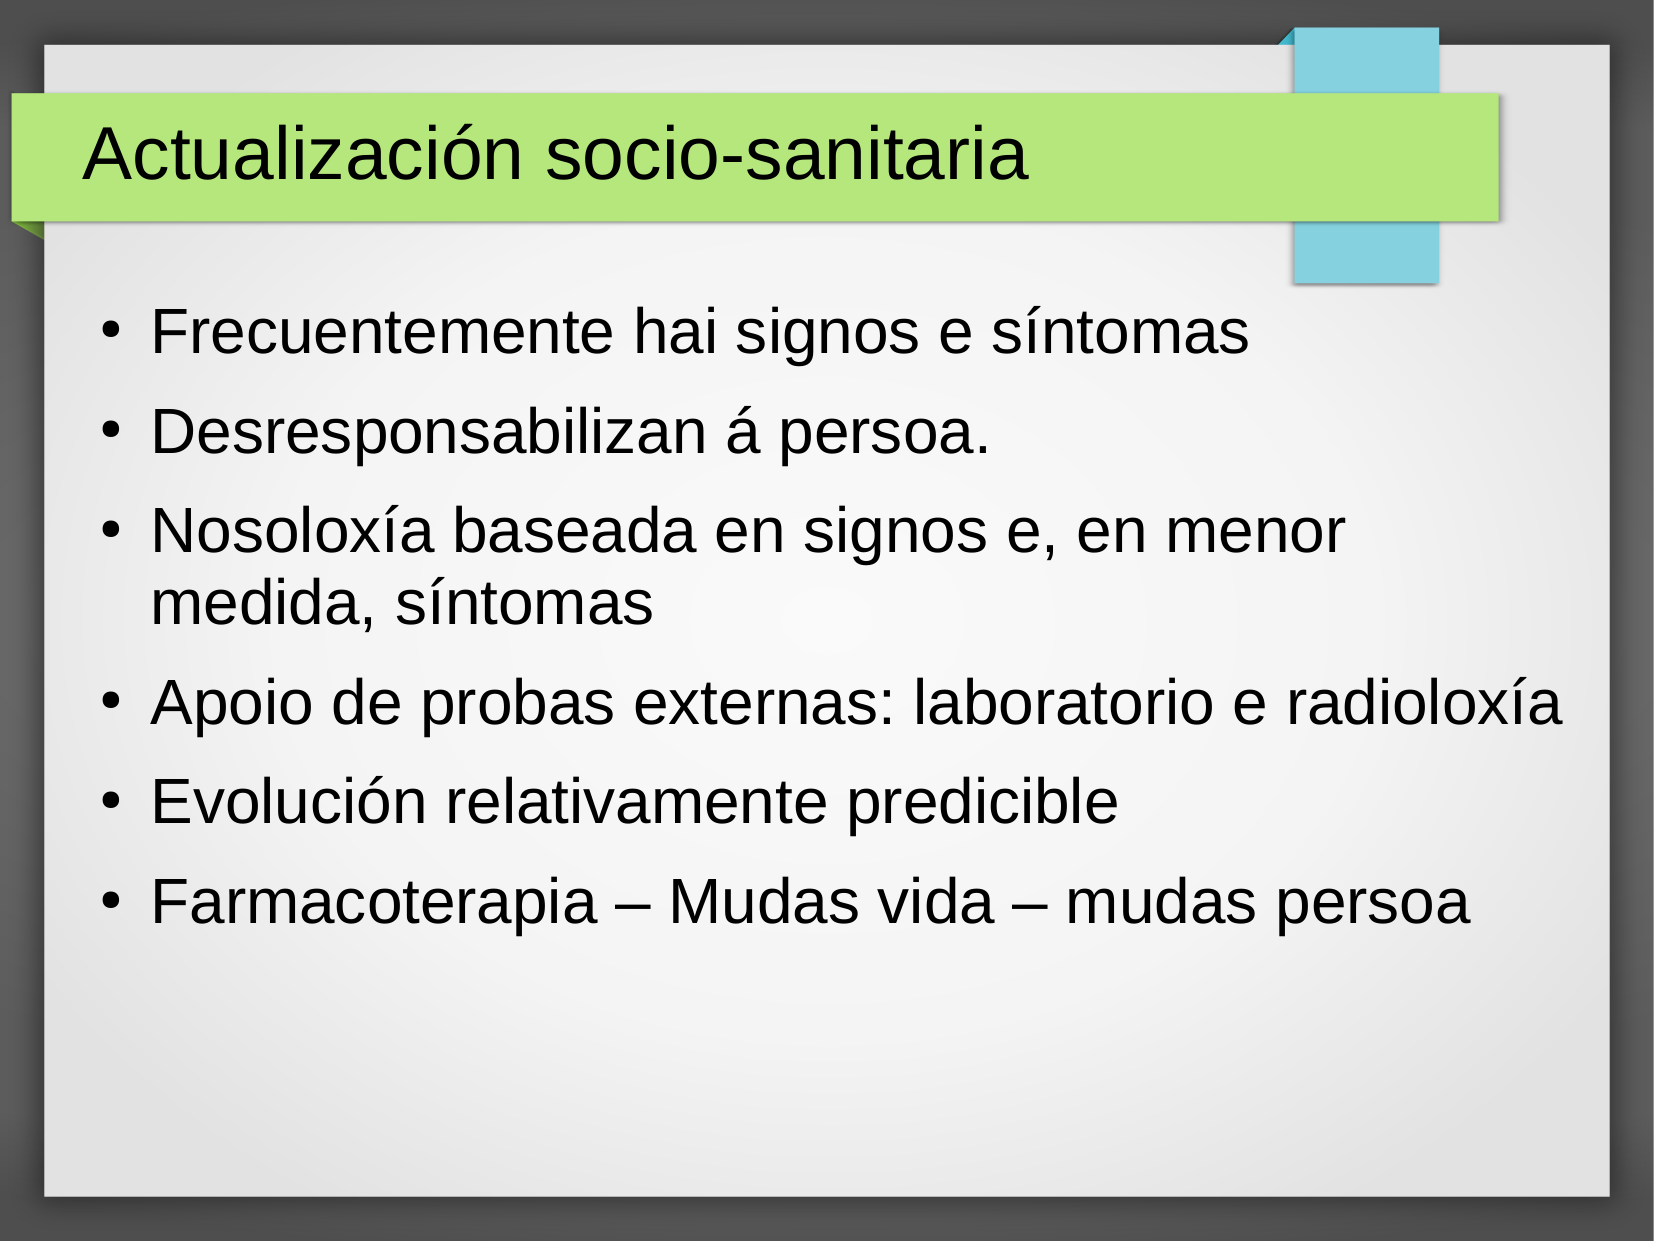

# Actualización socio-sanitaria
Frecuentemente hai signos e síntomas
Desresponsabilizan á persoa.
Nosoloxía baseada en signos e, en menor medida, síntomas
Apoio de probas externas: laboratorio e radioloxía
Evolución relativamente predicible
Farmacoterapia – Mudas vida – mudas persoa